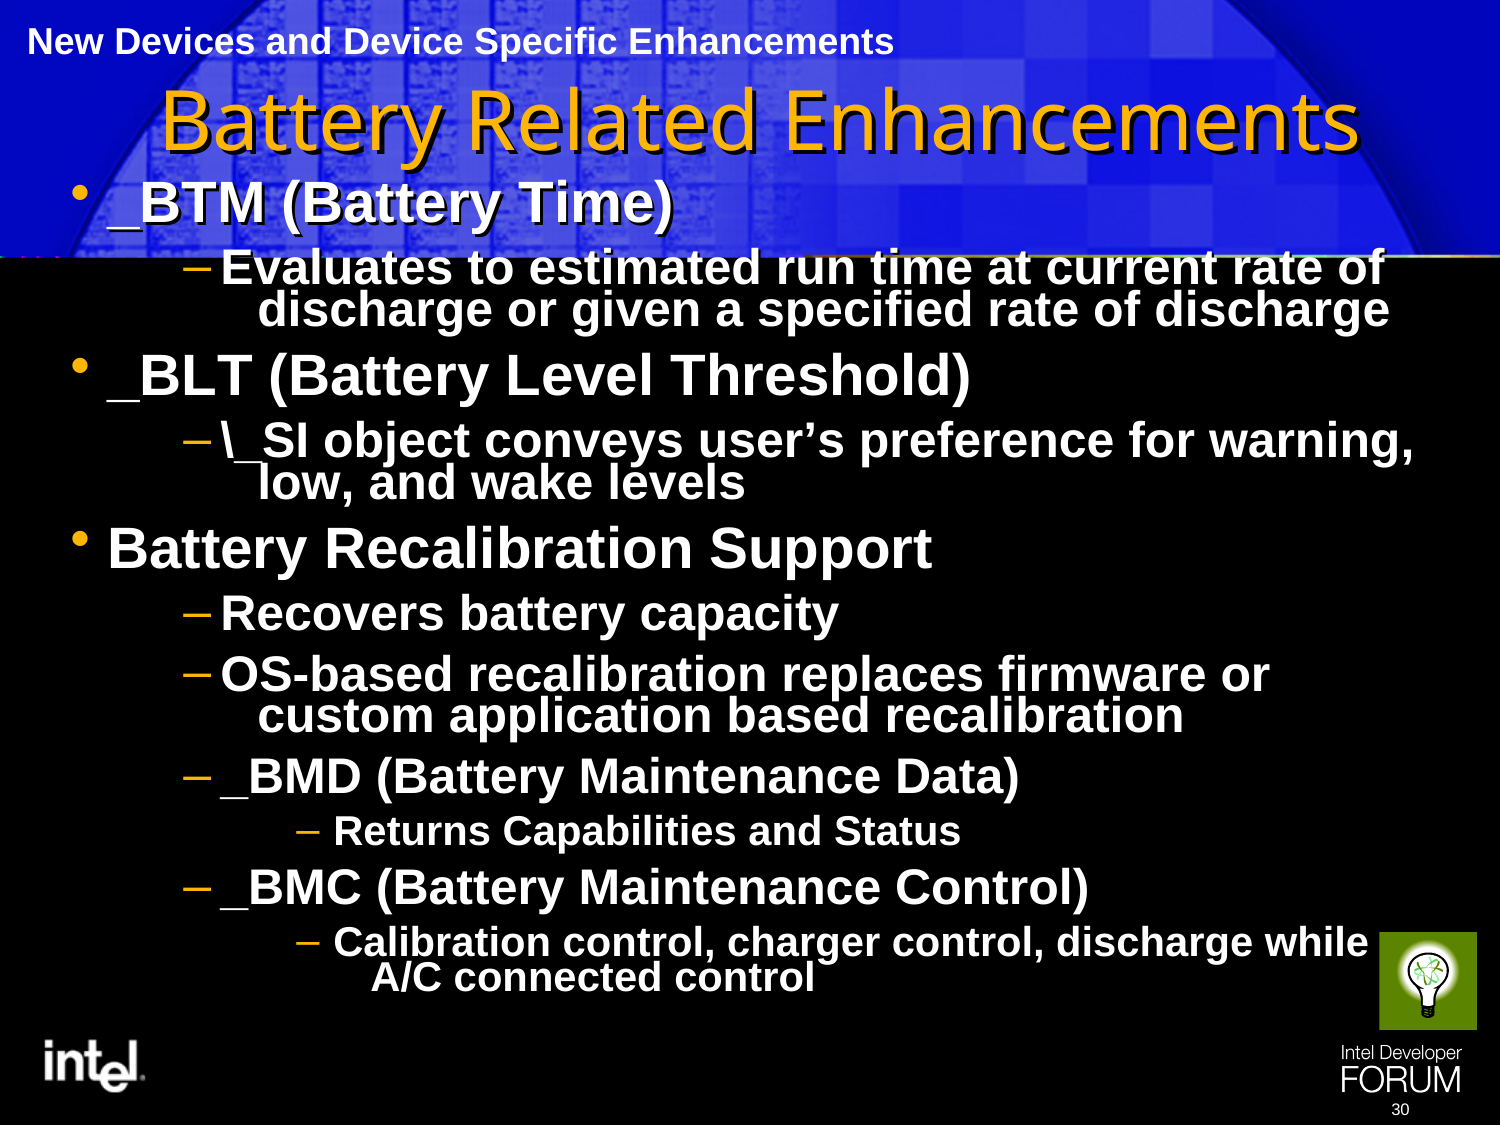

New Devices and Device Specific Enhancements
# Battery Related Enhancements
_BTM (Battery Time)
Evaluates to estimated run time at current rate of discharge or given a specified rate of discharge
_BLT (Battery Level Threshold)
\_SI object conveys user’s preference for warning, low, and wake levels
Battery Recalibration Support
Recovers battery capacity
OS-based recalibration replaces firmware or custom application based recalibration
_BMD (Battery Maintenance Data)
Returns Capabilities and Status
_BMC (Battery Maintenance Control)
Calibration control, charger control, discharge while A/C connected control